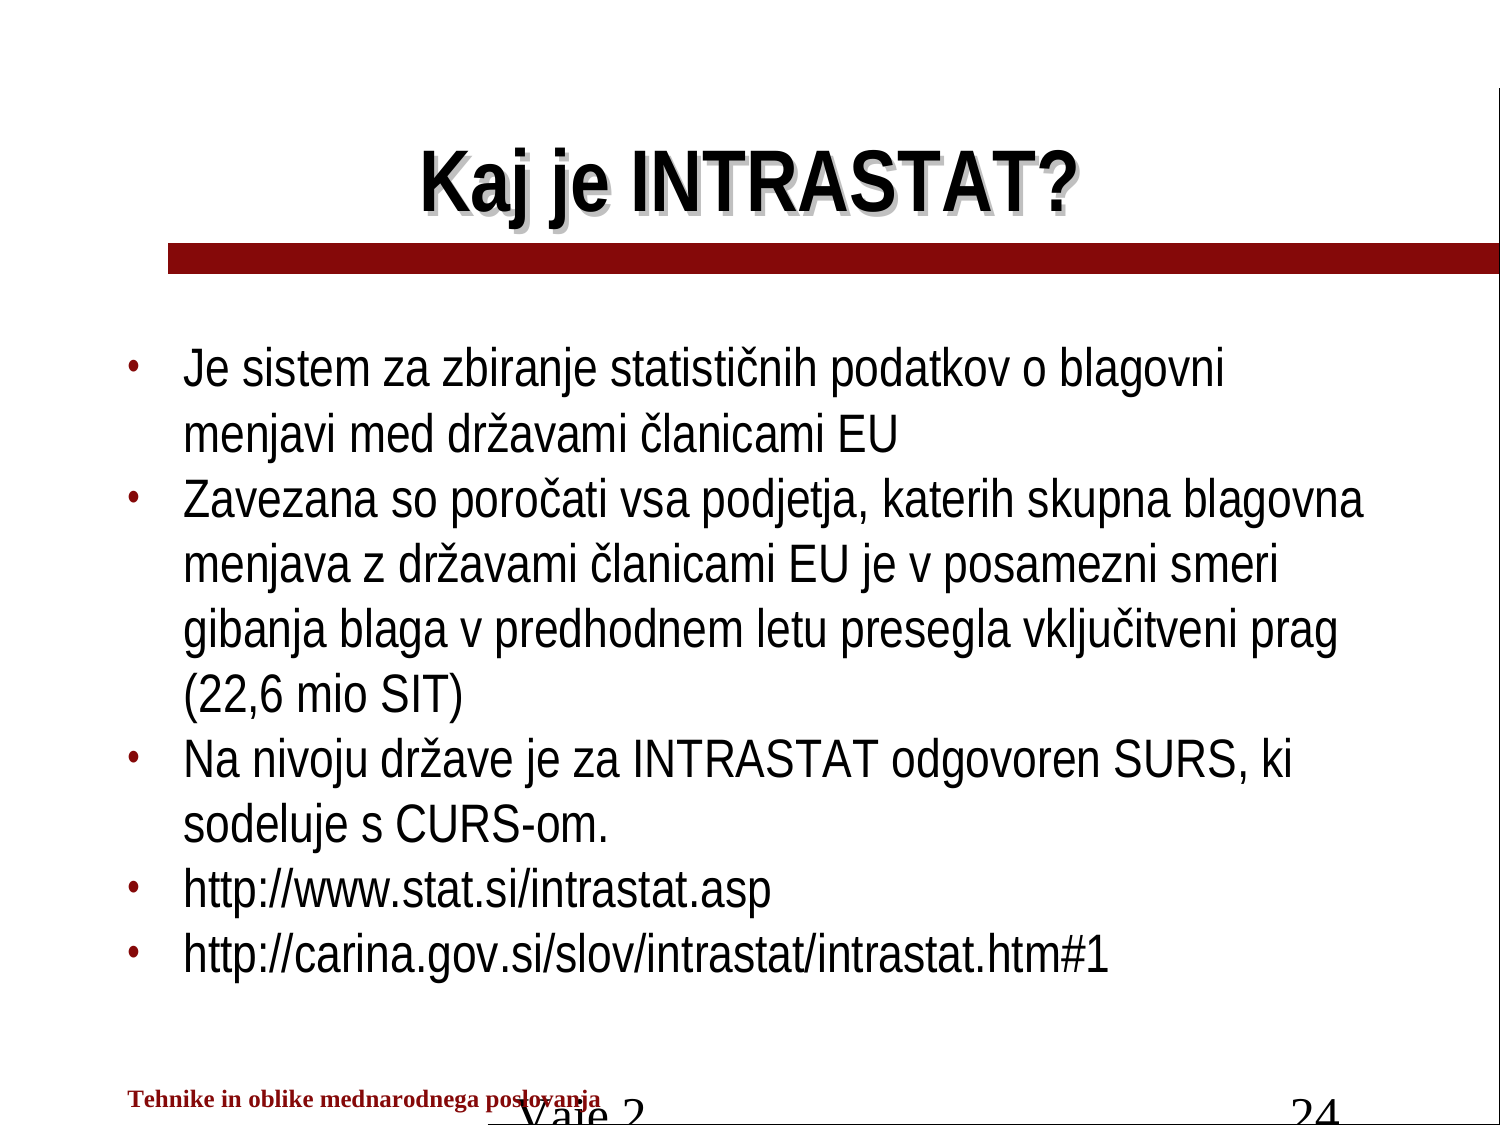

# Kaj je INTRASTAT?
Je sistem za zbiranje statističnih podatkov o blagovni menjavi med državami članicami EU
Zavezana so poročati vsa podjetja, katerih skupna blagovna menjava z državami članicami EU je v posamezni smeri gibanja blaga v predhodnem letu presegla vključitveni prag (22,6 mio SIT)
Na nivoju države je za INTRASTAT odgovoren SURS, ki sodeluje s CURS-om.
http://www.stat.si/intrastat.asp
http://carina.gov.si/slov/intrastat/intrastat.htm#1
Vaje 1
24